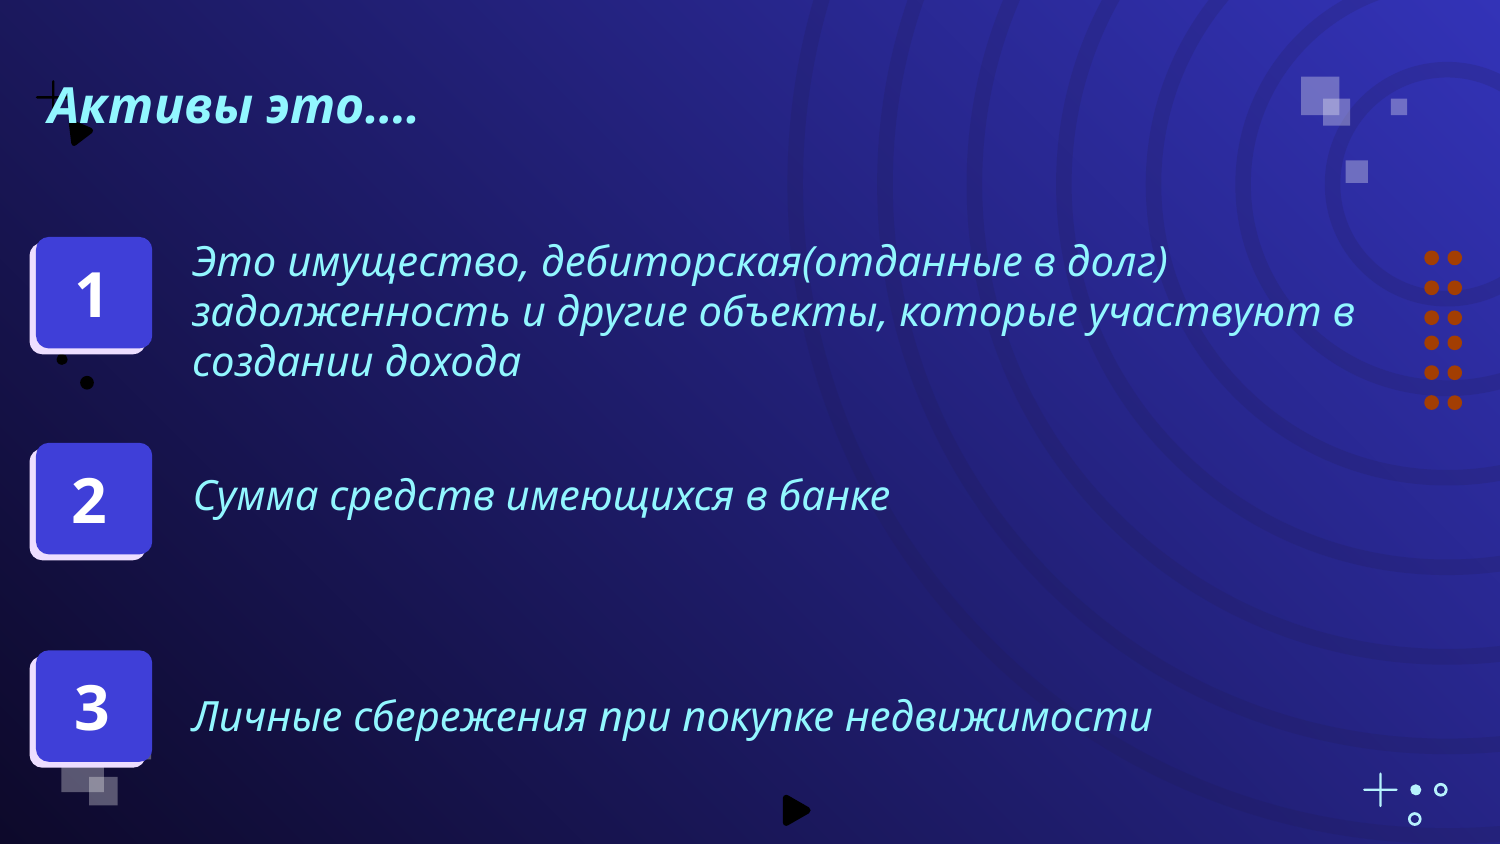

Активы это….
Это имущество, дебиторская(отданные в долг) задолженность и другие объекты, которые участвуют в создании дохода
1
# Сумма средств имеющихся в банке
2
3
Личные сбережения при покупке недвижимости